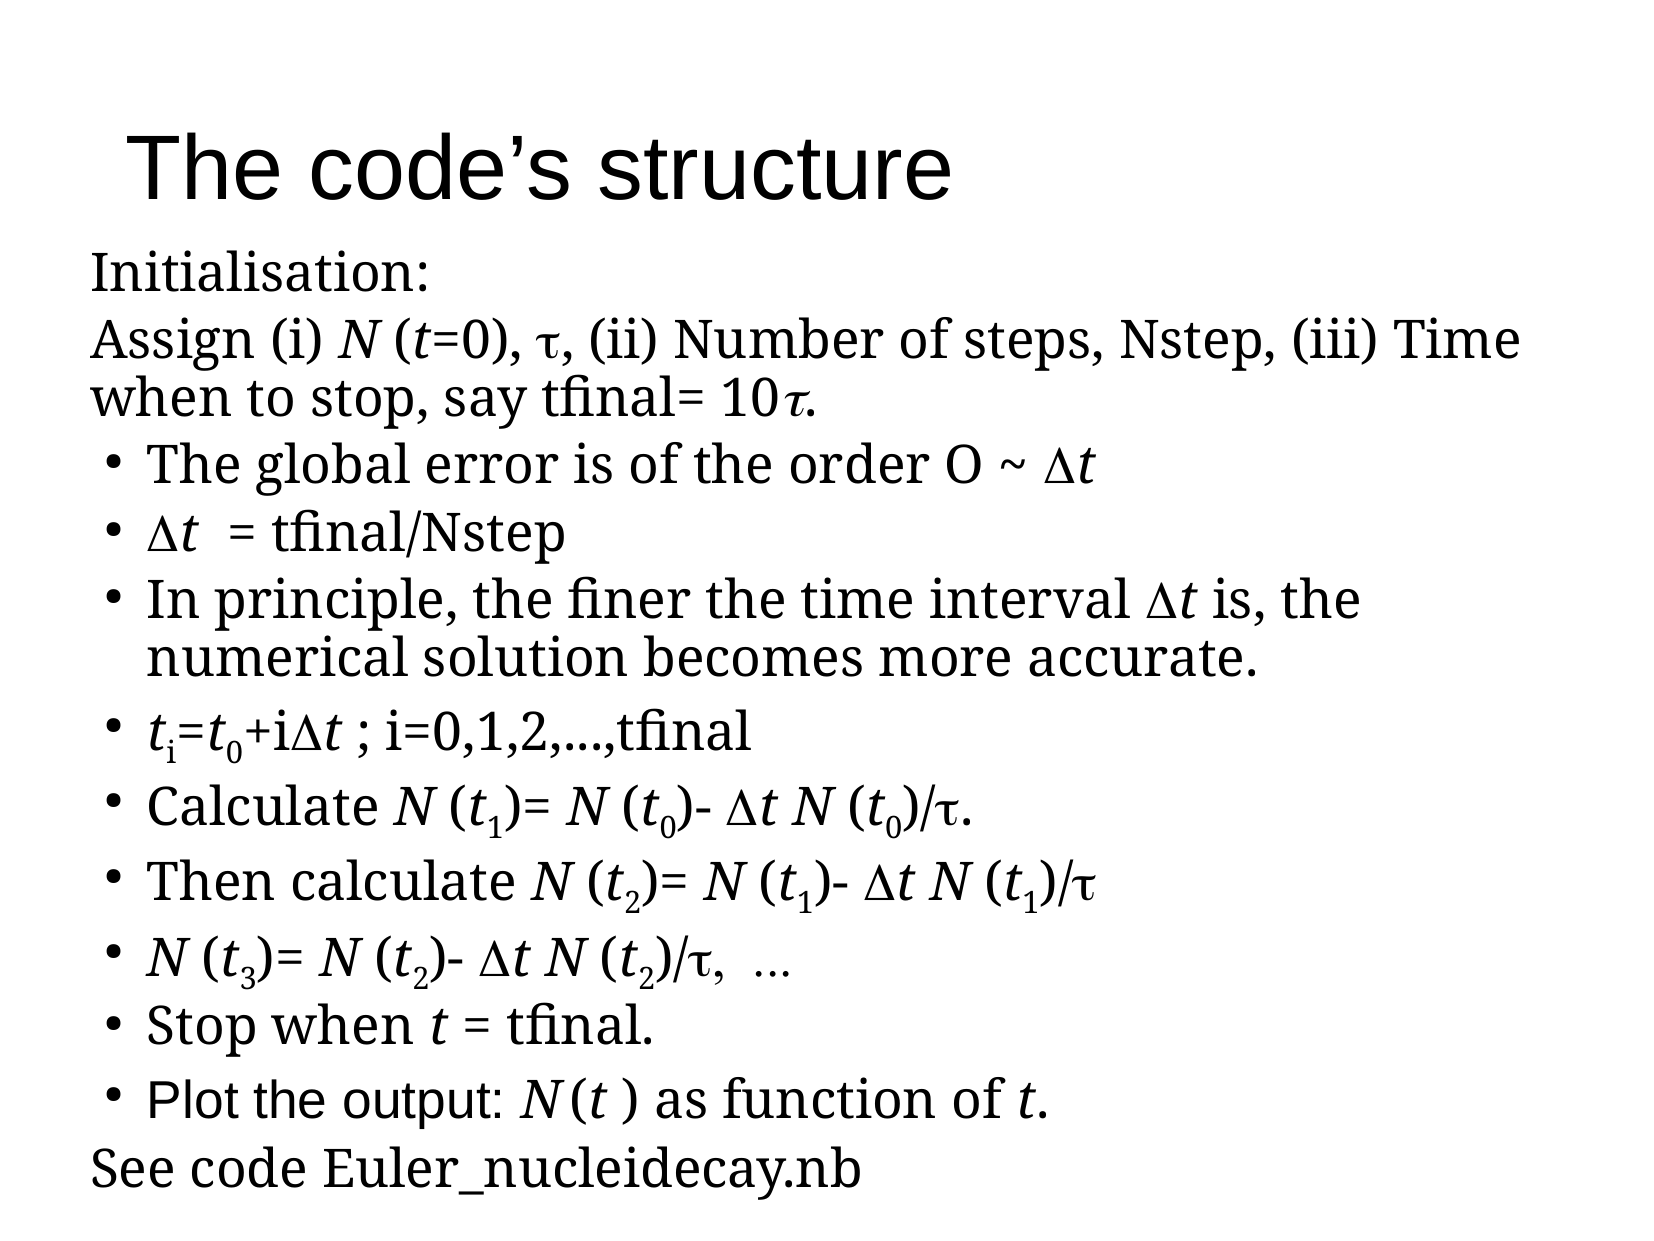

# The code’s structure
Initialisation:
Assign (i) N (t=0), , (ii) Number of steps, Nstep, (iii) Time when to stop, say tfinal= 10.
The global error is of the order O ~ t
t = tfinal/Nstep
In principle, the finer the time interval t is, the numerical solution becomes more accurate.
ti=t0+it ; i=0,1,2,...,tfinal
Calculate N (t1)= N (t0)- t N (t0)/.
Then calculate N (t2)= N (t1)- t N (t1)/
N (t3)= N (t2)- t N (t2)/,
Stop when t = tfinal.
Plot the output: N (t ) as function of t.
See code Euler_nucleidecay.nb